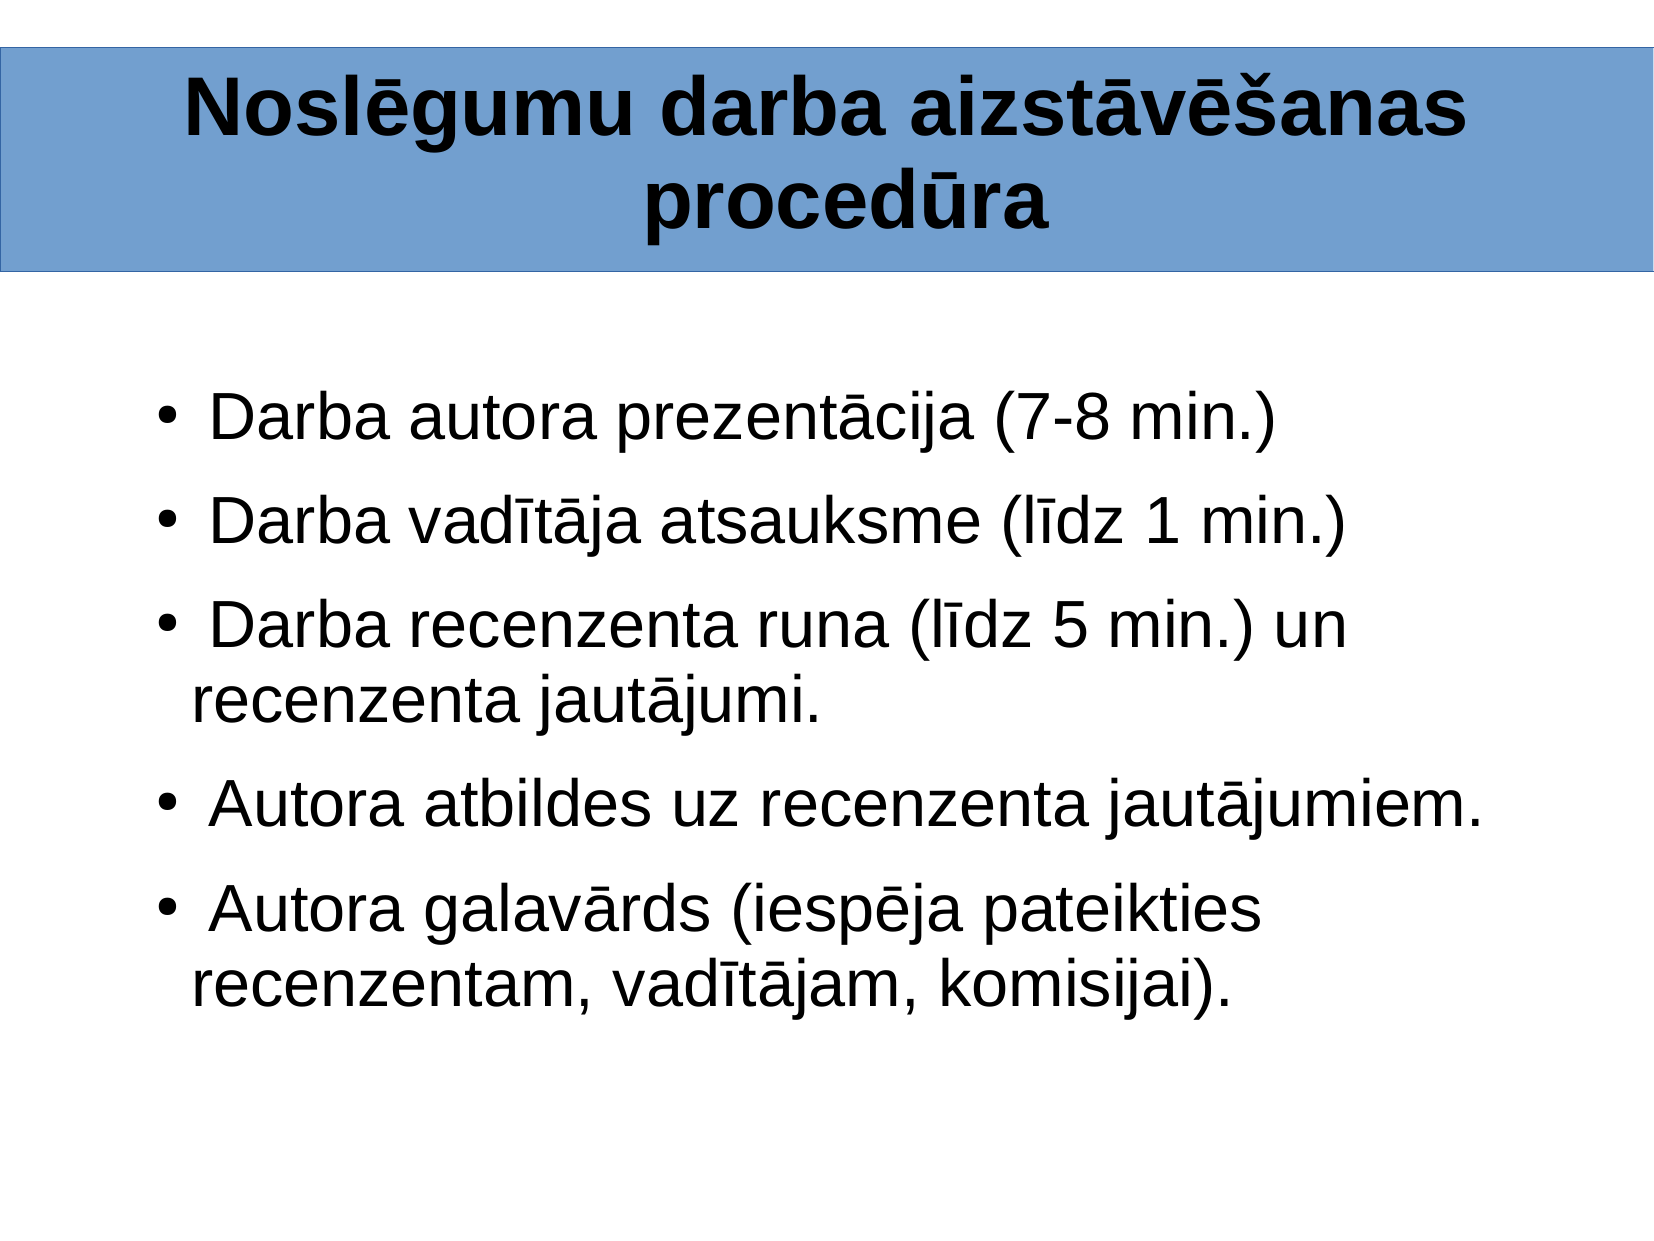

# Noslēgumu darba aizstāvēšanas procedūra
Darba autora prezentācija (7-8 min.)
Darba vadītāja atsauksme (līdz 1 min.)
Darba recenzenta runa (līdz 5 min.) un recenzenta jautājumi.
Autora atbildes uz recenzenta jautājumiem.
Autora galavārds (iespēja pateikties recenzentam, vadītājam, komisijai).